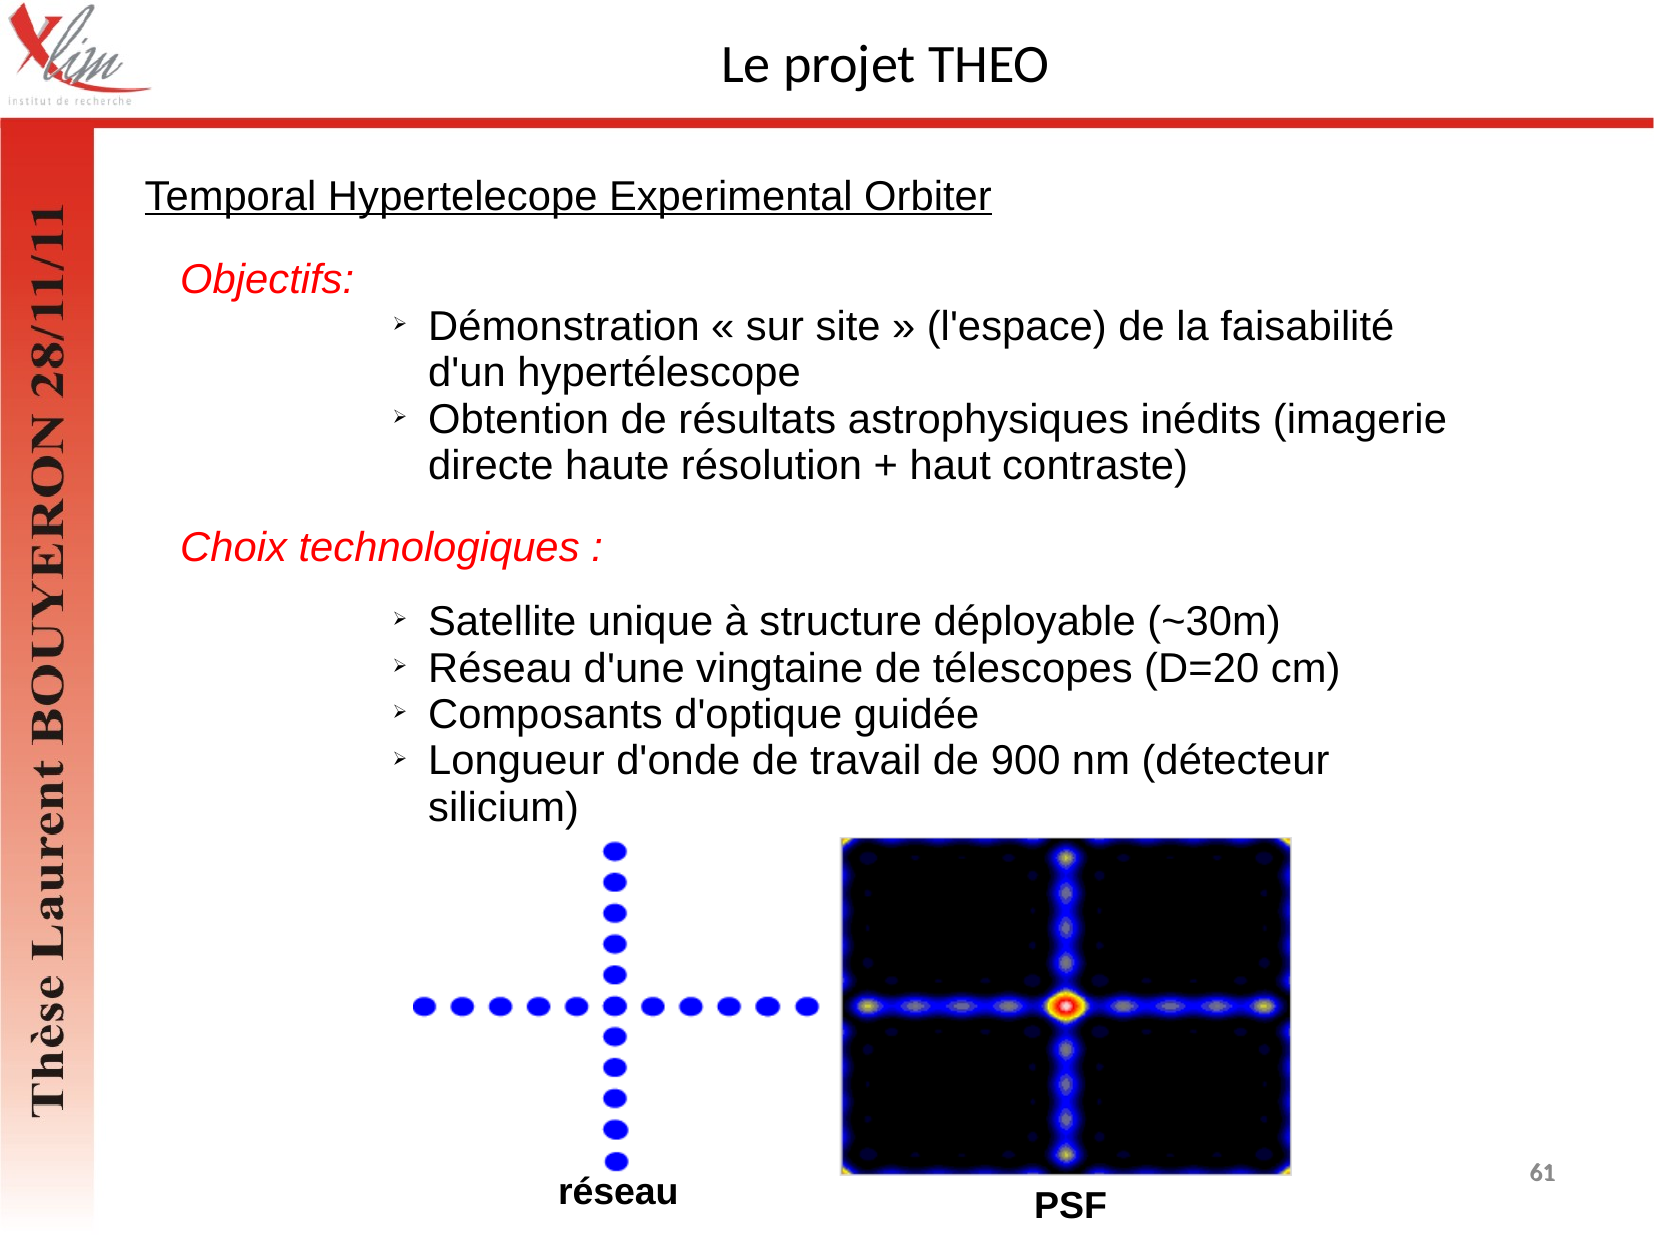

Le projet THEO
Temporal Hypertelecope Experimental Orbiter
Objectifs:
Démonstration « sur site » (l'espace) de la faisabilité d'un hypertélescope
Obtention de résultats astrophysiques inédits (imagerie directe haute résolution + haut contraste)
Choix technologiques :
Satellite unique à structure déployable (~30m)
Réseau d'une vingtaine de télescopes (D=20 cm)
Composants d'optique guidée
Longueur d'onde de travail de 900 nm (détecteur silicium)
61
réseau
PSF